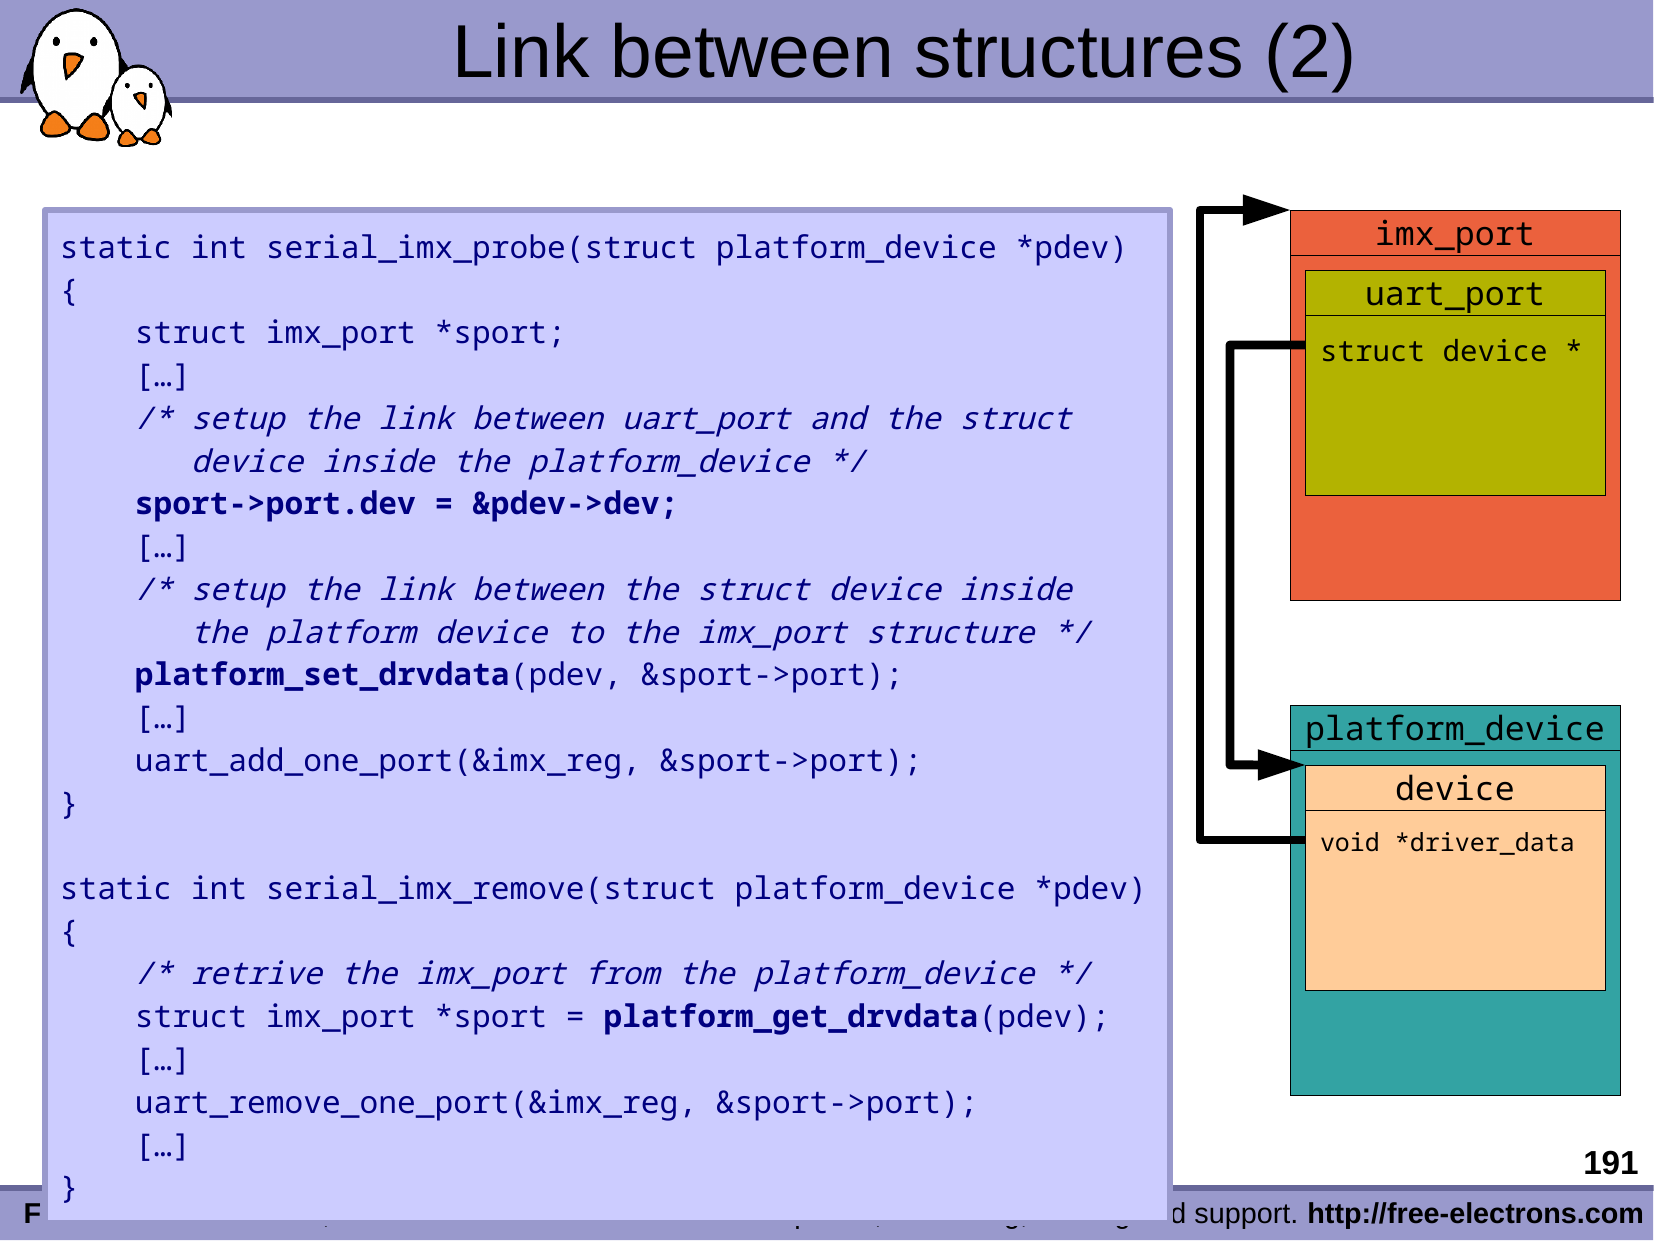

# Link between structures (2)
static int serial_imx_probe(struct platform_device *pdev)
{
	struct imx_port *sport;
	[…]
	/* setup the link between uart_port and the struct
	 device inside the platform_device */
	sport->port.dev = &pdev->dev;
	[…]
	/* setup the link between the struct device inside
	 the platform device to the imx_port structure */
	platform_set_drvdata(pdev, &sport->port);
	[…]
	uart_add_one_port(&imx_reg, &sport->port);
}
static int serial_imx_remove(struct platform_device *pdev)
{
	/* retrive the imx_port from the platform_device */
	struct imx_port *sport = platform_get_drvdata(pdev);
	[…]
	uart_remove_one_port(&imx_reg, &sport->port);
	[…]
}
imx_port
uart_port
struct device *
platform_device
device
void *driver_data